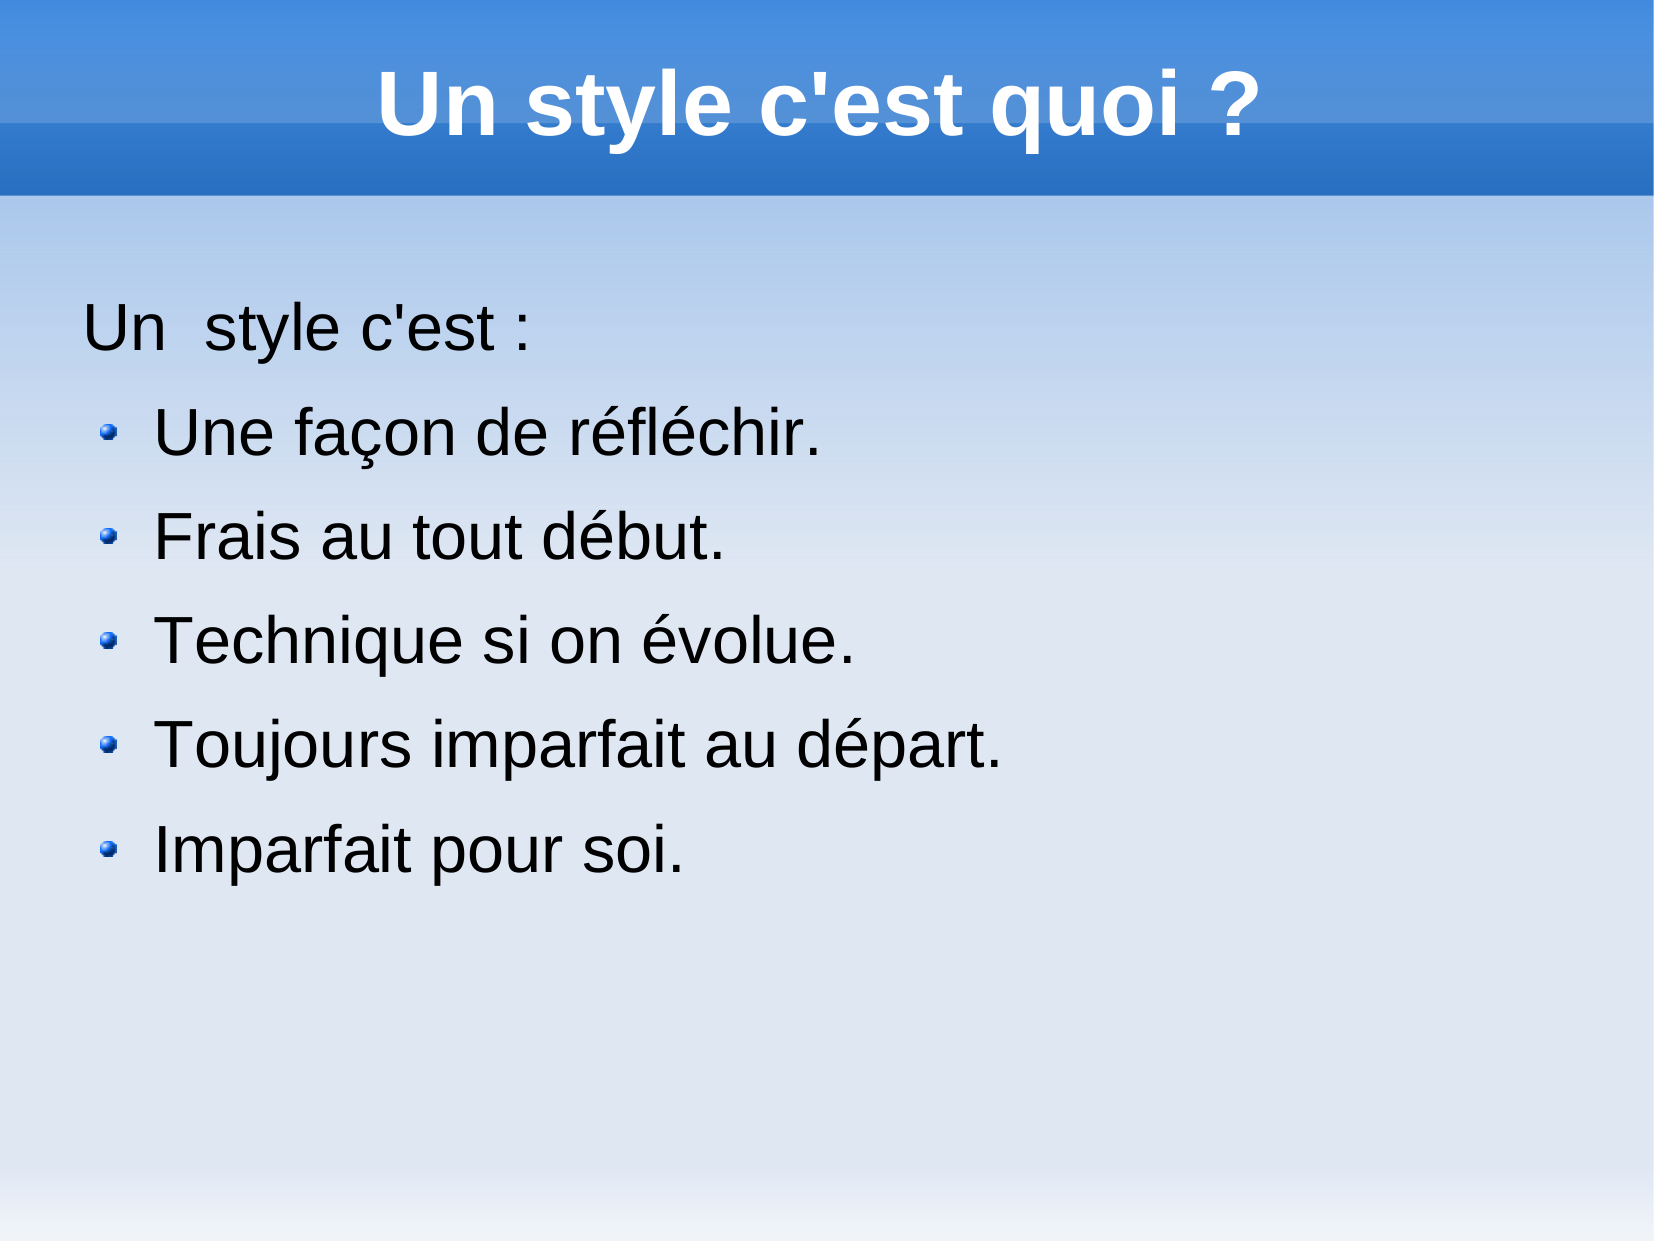

# Un style c'est quoi ?
Un style c'est :
Une façon de réfléchir.
Frais au tout début.
Technique si on évolue.
Toujours imparfait au départ.
Imparfait pour soi.